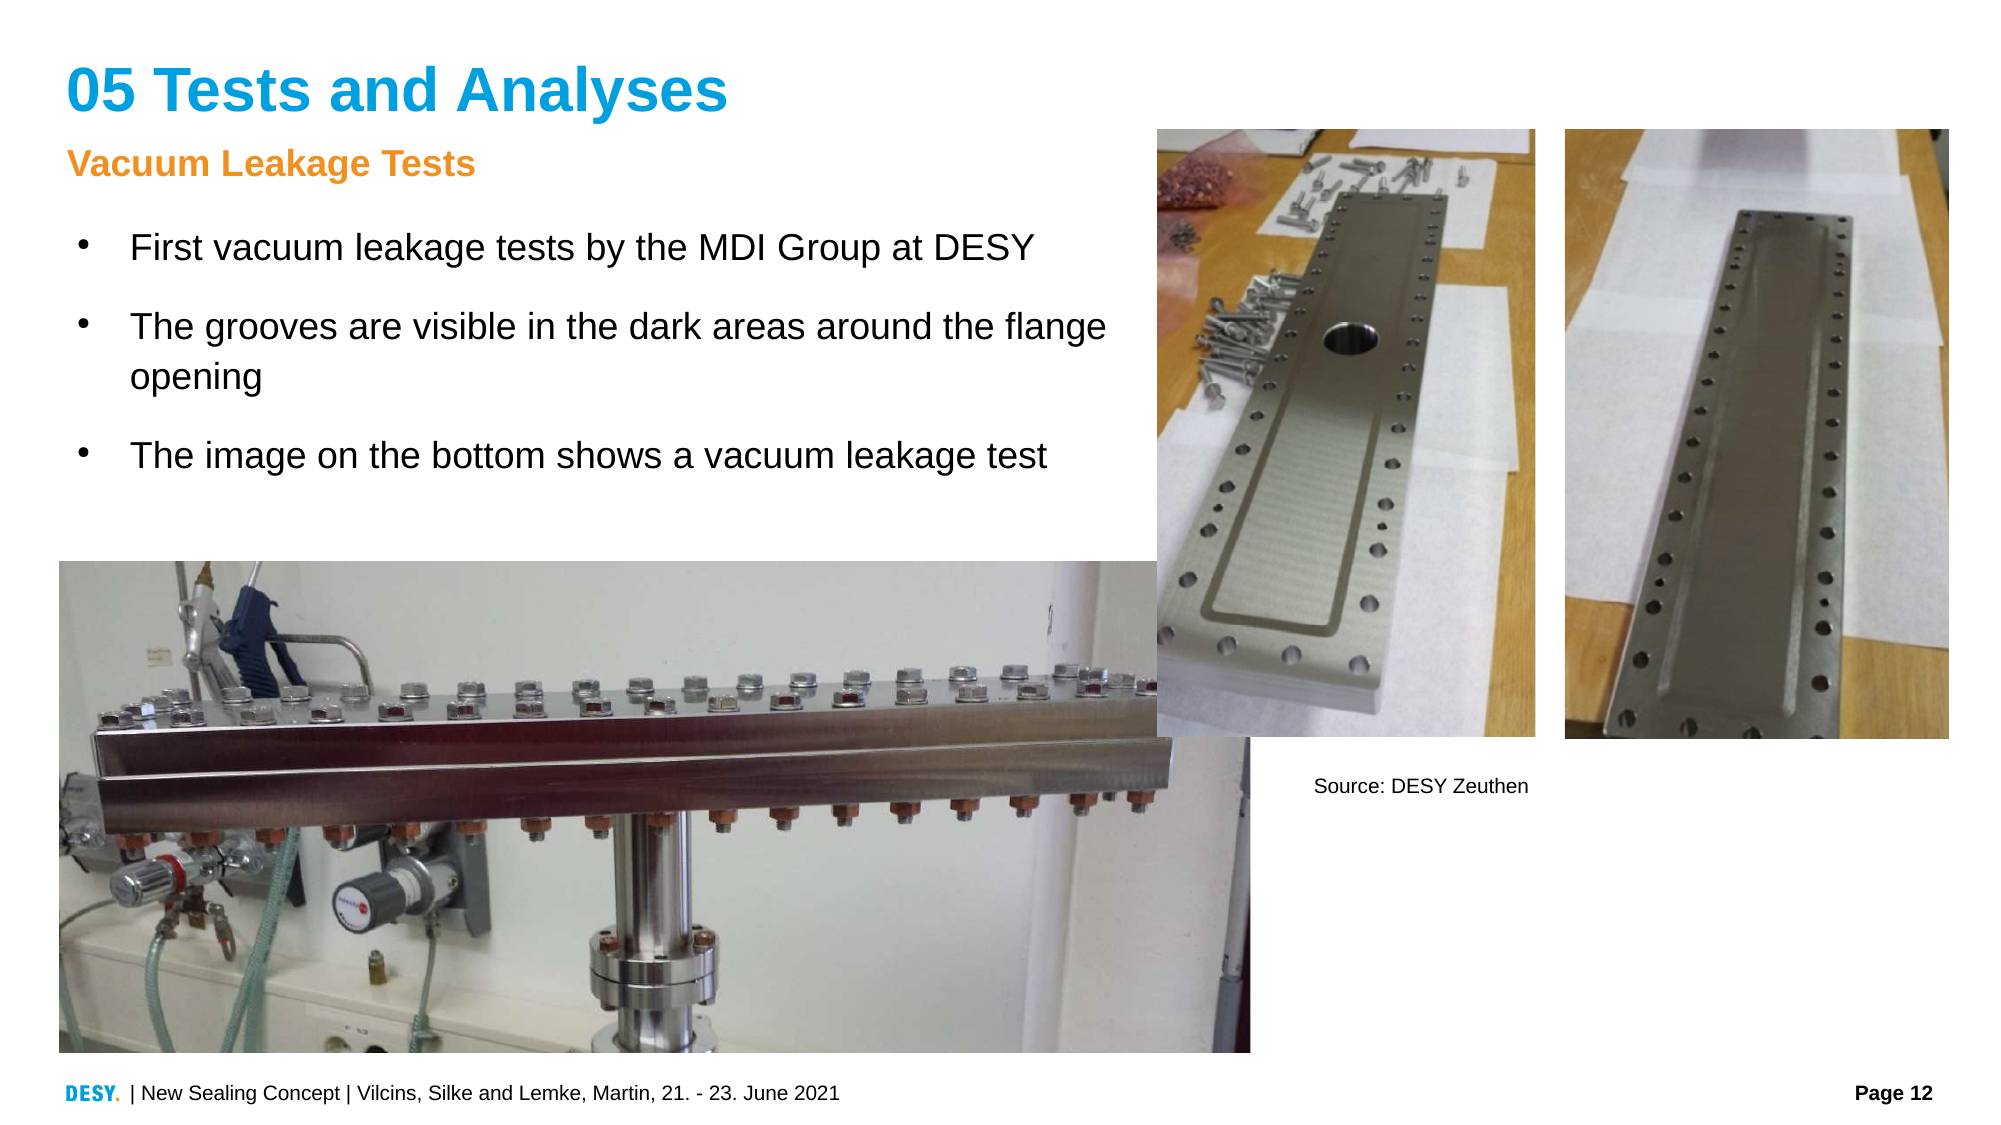

# 05 Tests and Analyses
Vacuum Leakage Tests
First vacuum leakage tests by the MDI Group at DESY
The grooves are visible in the dark areas around the flange opening
The image on the bottom shows a vacuum leakage test
Source: DESY Zeuthen
| New Sealing Concept | Vilcins, Silke and Lemke, Martin, 21. - 23. June 2021